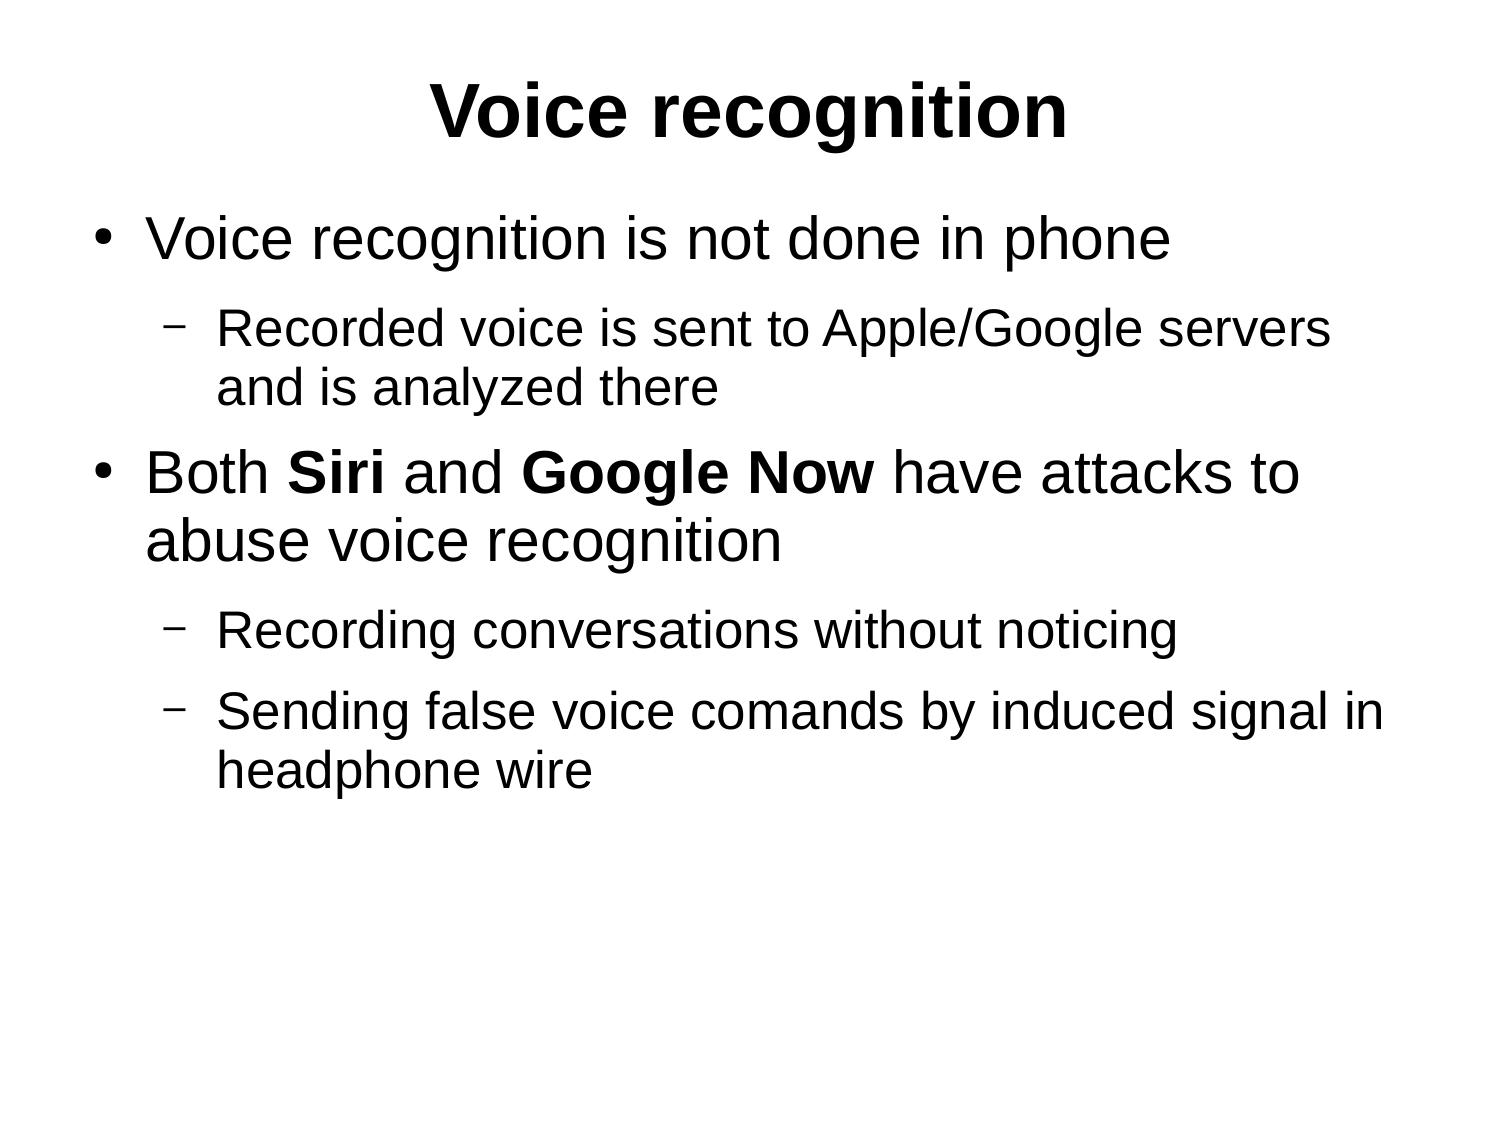

# Voice recognition
Voice recognition is not done in phone
Recorded voice is sent to Apple/Google servers and is analyzed there
Both Siri and Google Now have attacks to abuse voice recognition
Recording conversations without noticing
Sending false voice comands by induced signal in headphone wire